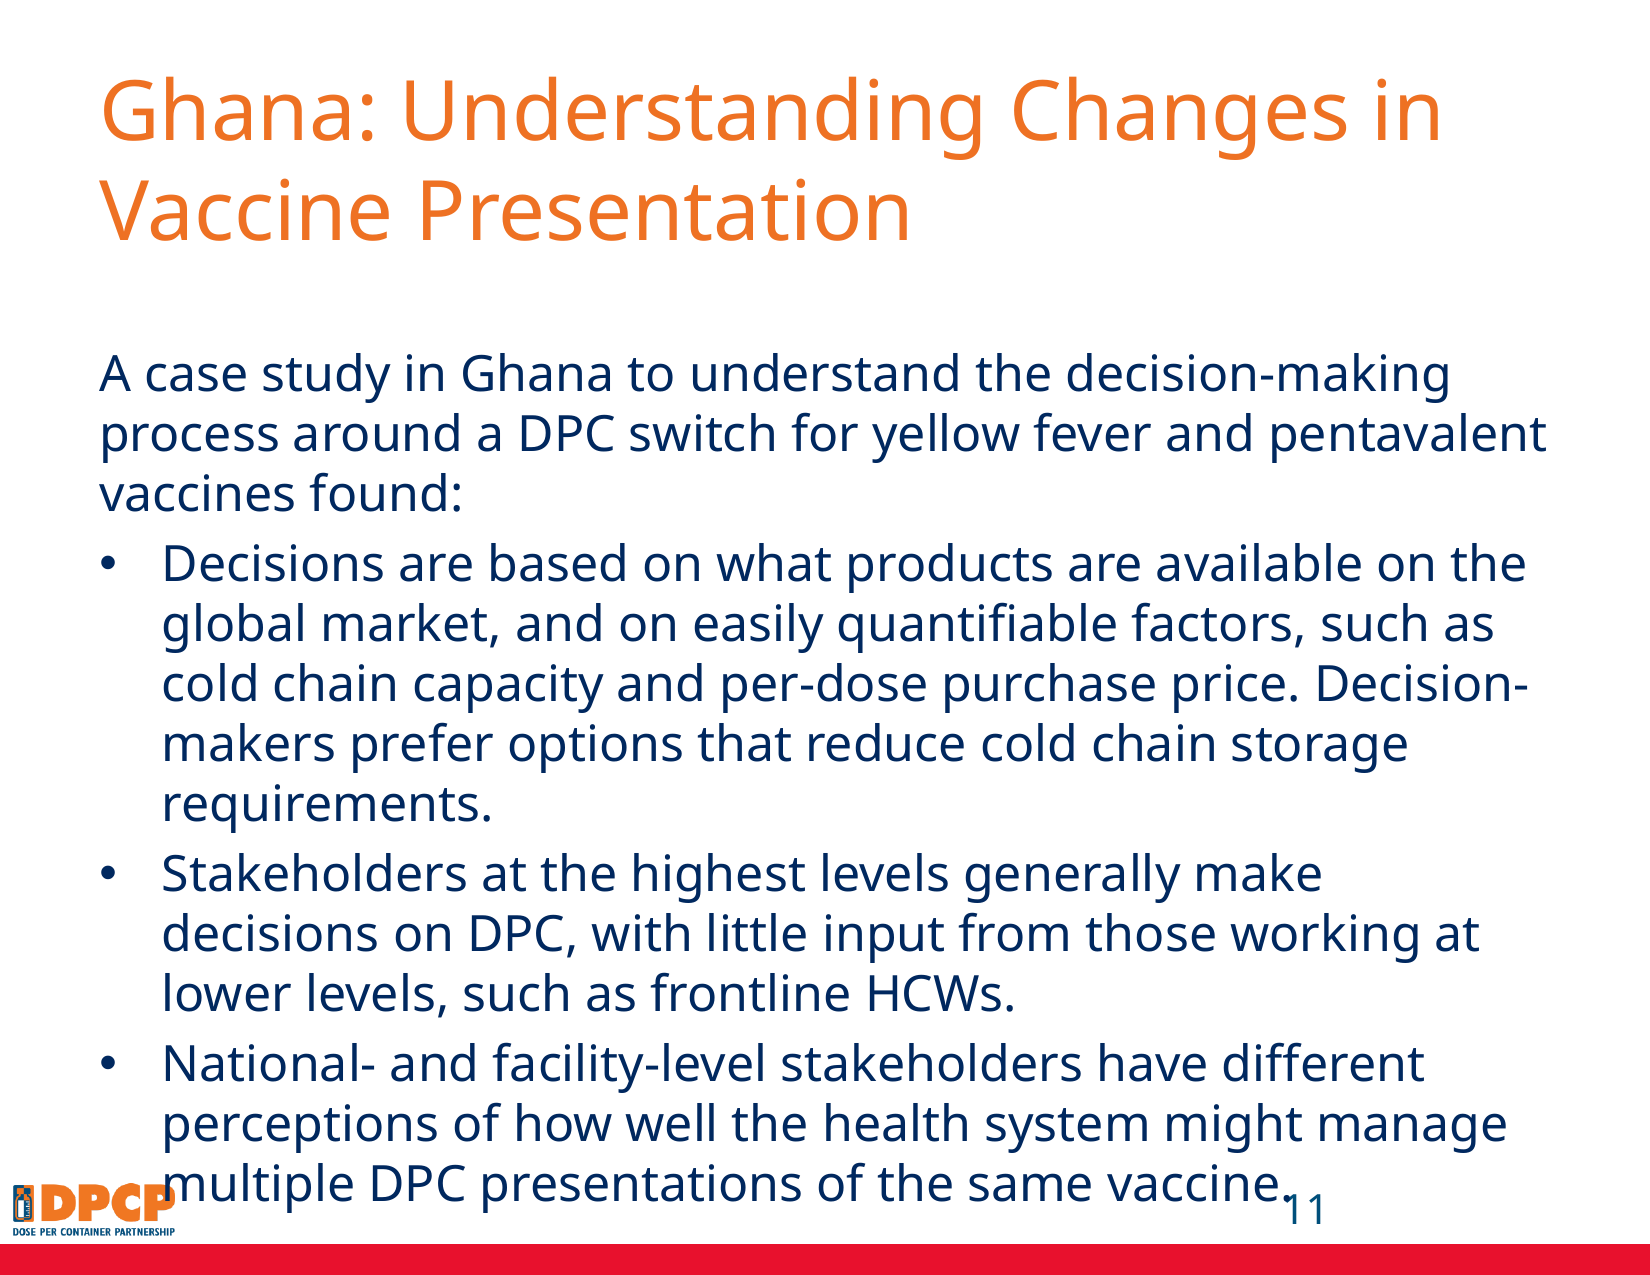

# Ghana: Understanding Changes in Vaccine Presentation
A case study in Ghana to understand the decision-making process around a DPC switch for yellow fever and pentavalent vaccines found:
Decisions are based on what products are available on the global market, and on easily quantifiable factors, such as cold chain capacity and per-dose purchase price. Decision-makers prefer options that reduce cold chain storage requirements.
Stakeholders at the highest levels generally make decisions on DPC, with little input from those working at lower levels, such as frontline HCWs.
National- and facility-level stakeholders have different perceptions of how well the health system might manage multiple DPC presentations of the same vaccine.